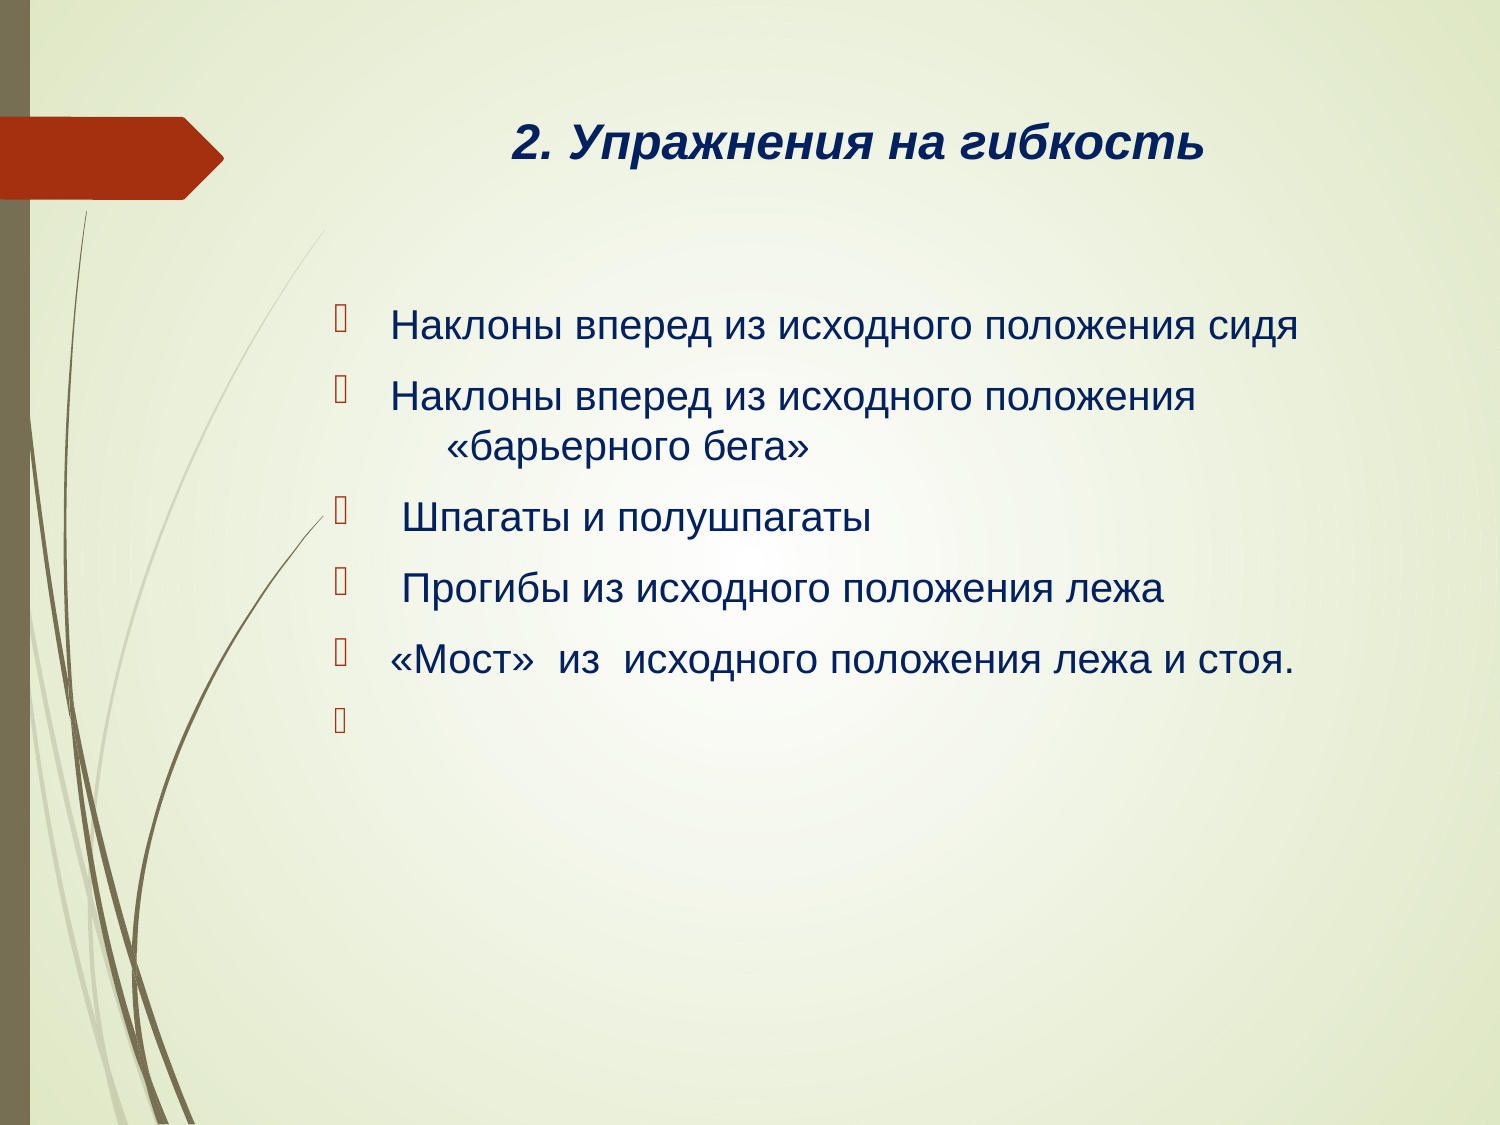

# 2. Упражнения на гибкость
Наклоны вперед из исходного положения сидя
Наклоны вперед из исходного положения «барьерного бега»
 Шпагаты и полушпагаты
 Прогибы из исходного положения лежа
«Мост» из исходного положения лежа и стоя.